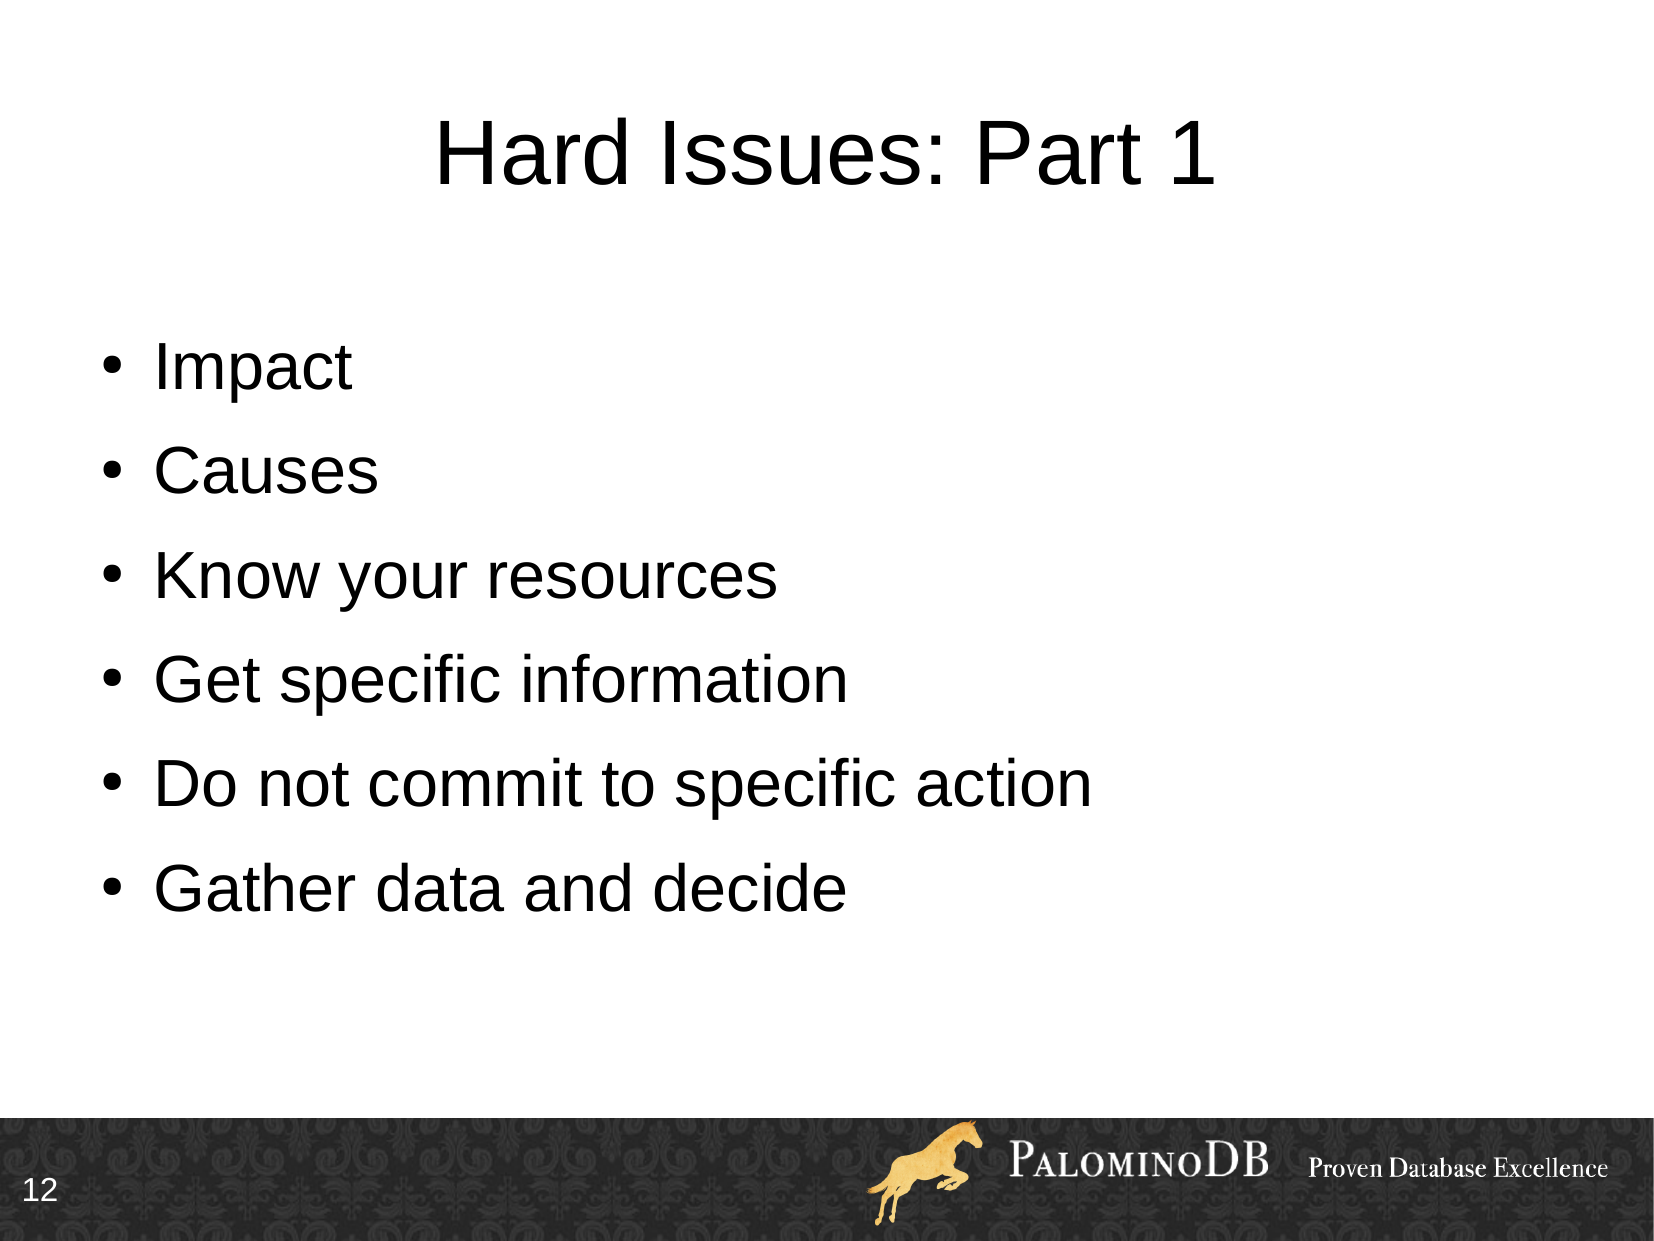

# Hard Issues: Part 1
Impact
Causes
Know your resources
Get specific information
Do not commit to specific action
Gather data and decide